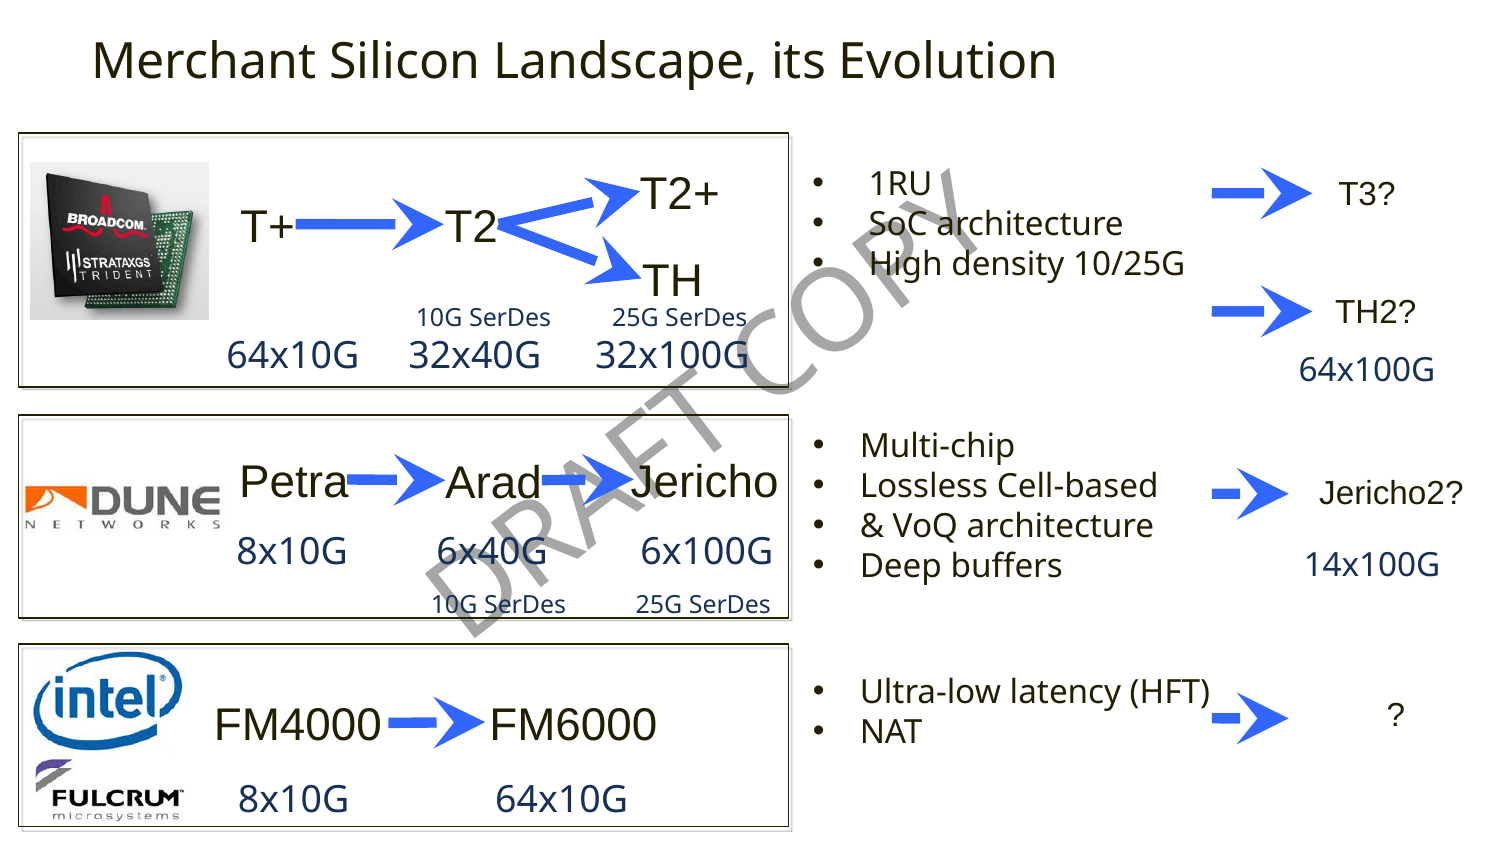

# Merchant Silicon Landscape, its Evolution
1RU
SoC architecture
High density 10/25G
T2+
T3?
T+
T2
TH
TH2?
10G SerDes
25G SerDes
64x10G
32x40G
32x100G
64x100G
Multi-chip
Lossless Cell-based
& VoQ architecture
Deep buffers
Petra
Jericho
Arad
Jericho2?
8x10G
6x40G
6x100G
14x100G
10G SerDes
25G SerDes
Ultra-low latency (HFT)
NAT
 ?
FM4000
FM6000
8x10G
64x10G